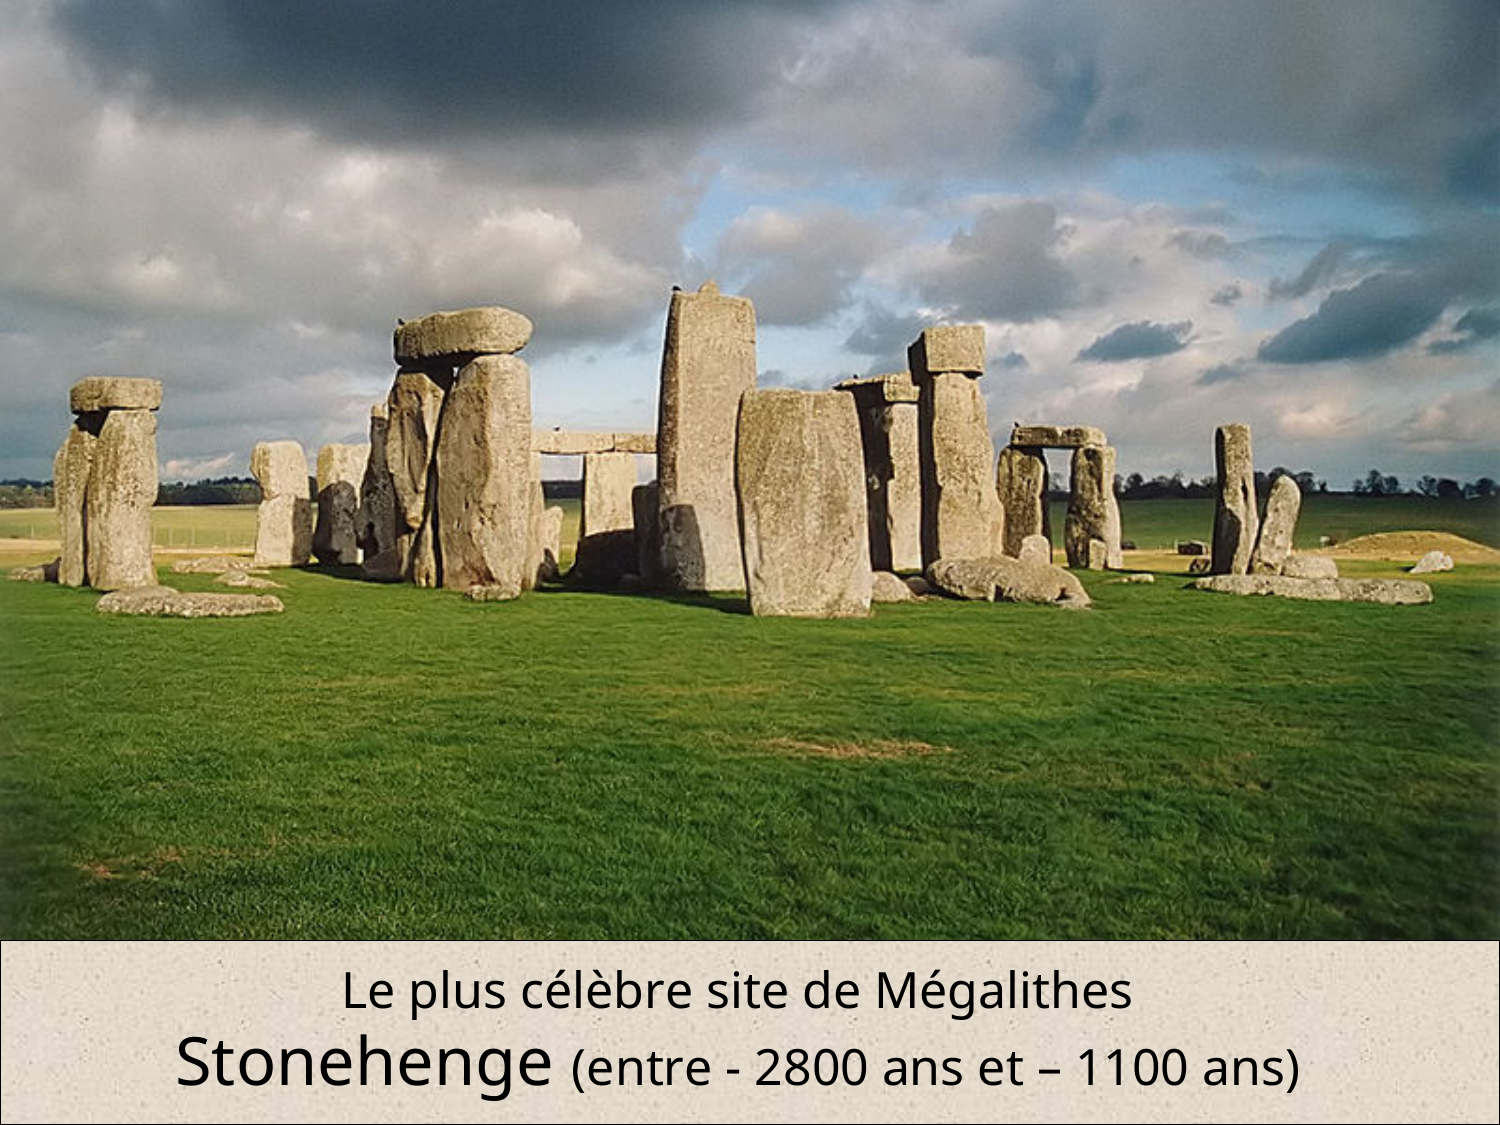

Le plus célèbre site de Mégalithes
Stonehenge (entre - 2800 ans et – 1100 ans)